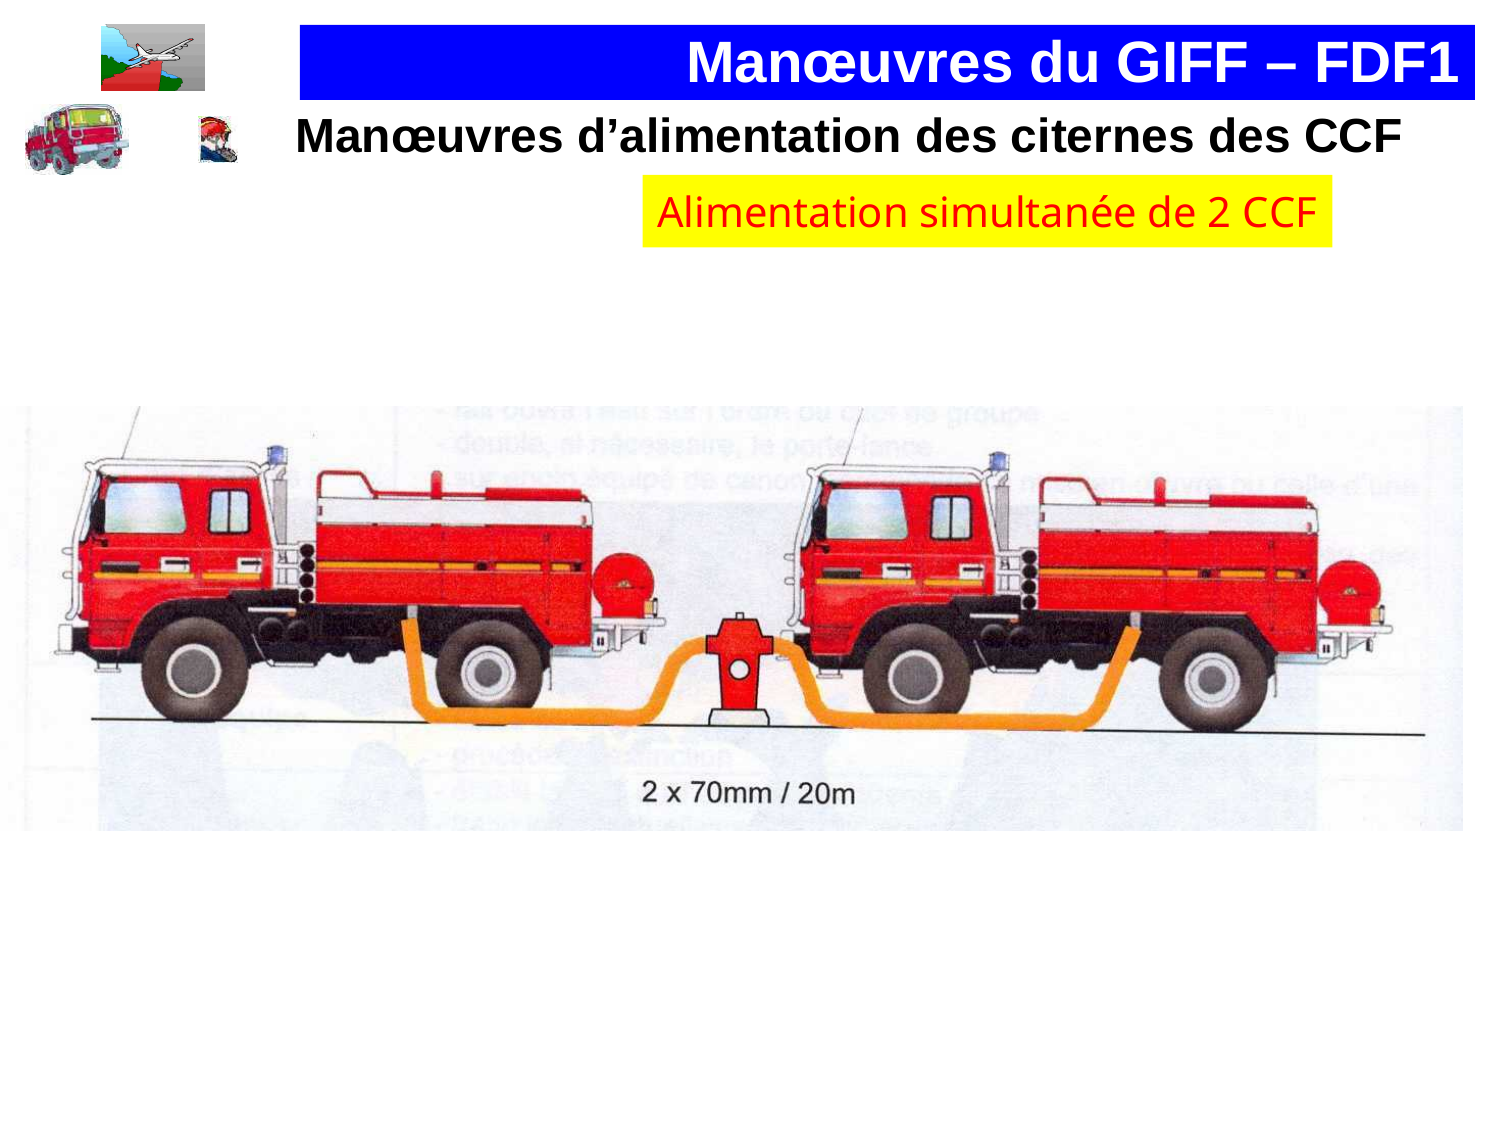

Manœuvres du GIFF – FDF1
Manœuvres d’alimentation des citernes des CCF
Alimentation simultanée de 2 CCF